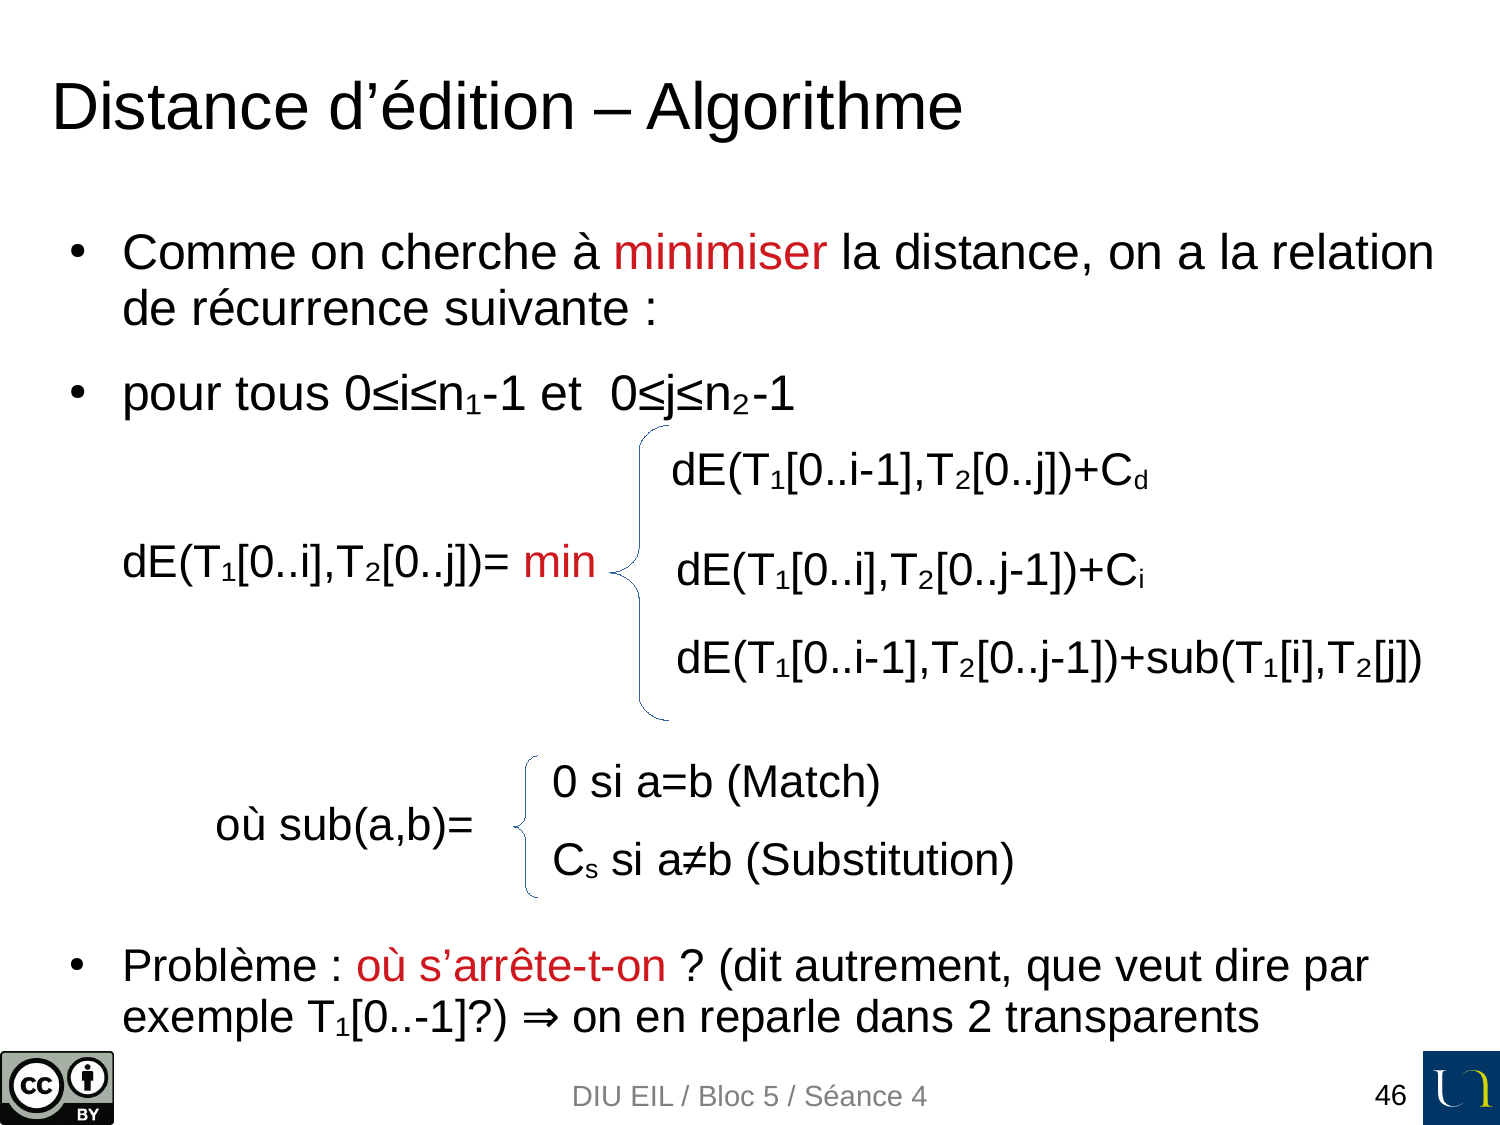

# Distance d’édition – Algorithme
Comme on cherche à minimiser la distance, on a la relation de récurrence suivante :
pour tous 0≤i≤n₁-1 et 0≤j≤n₂-1
dE(T₁[0..i],T₂[0..j])= min
Problème : où s’arrête-t-on ? (dit autrement, que veut dire par exemple T₁[0..-1]?) ⇒ on en reparle dans 2 transparents
dE(T₁[0..i-1],T₂[0..j])+Cd
dE(T₁[0..i],T₂[0..j-1])+Ci
dE(T₁[0..i-1],T₂[0..j-1])+sub(T₁[i],T₂[j])
0 si a=b (Match)
où sub(a,b)=
Cs si a≠b (Substitution)
46